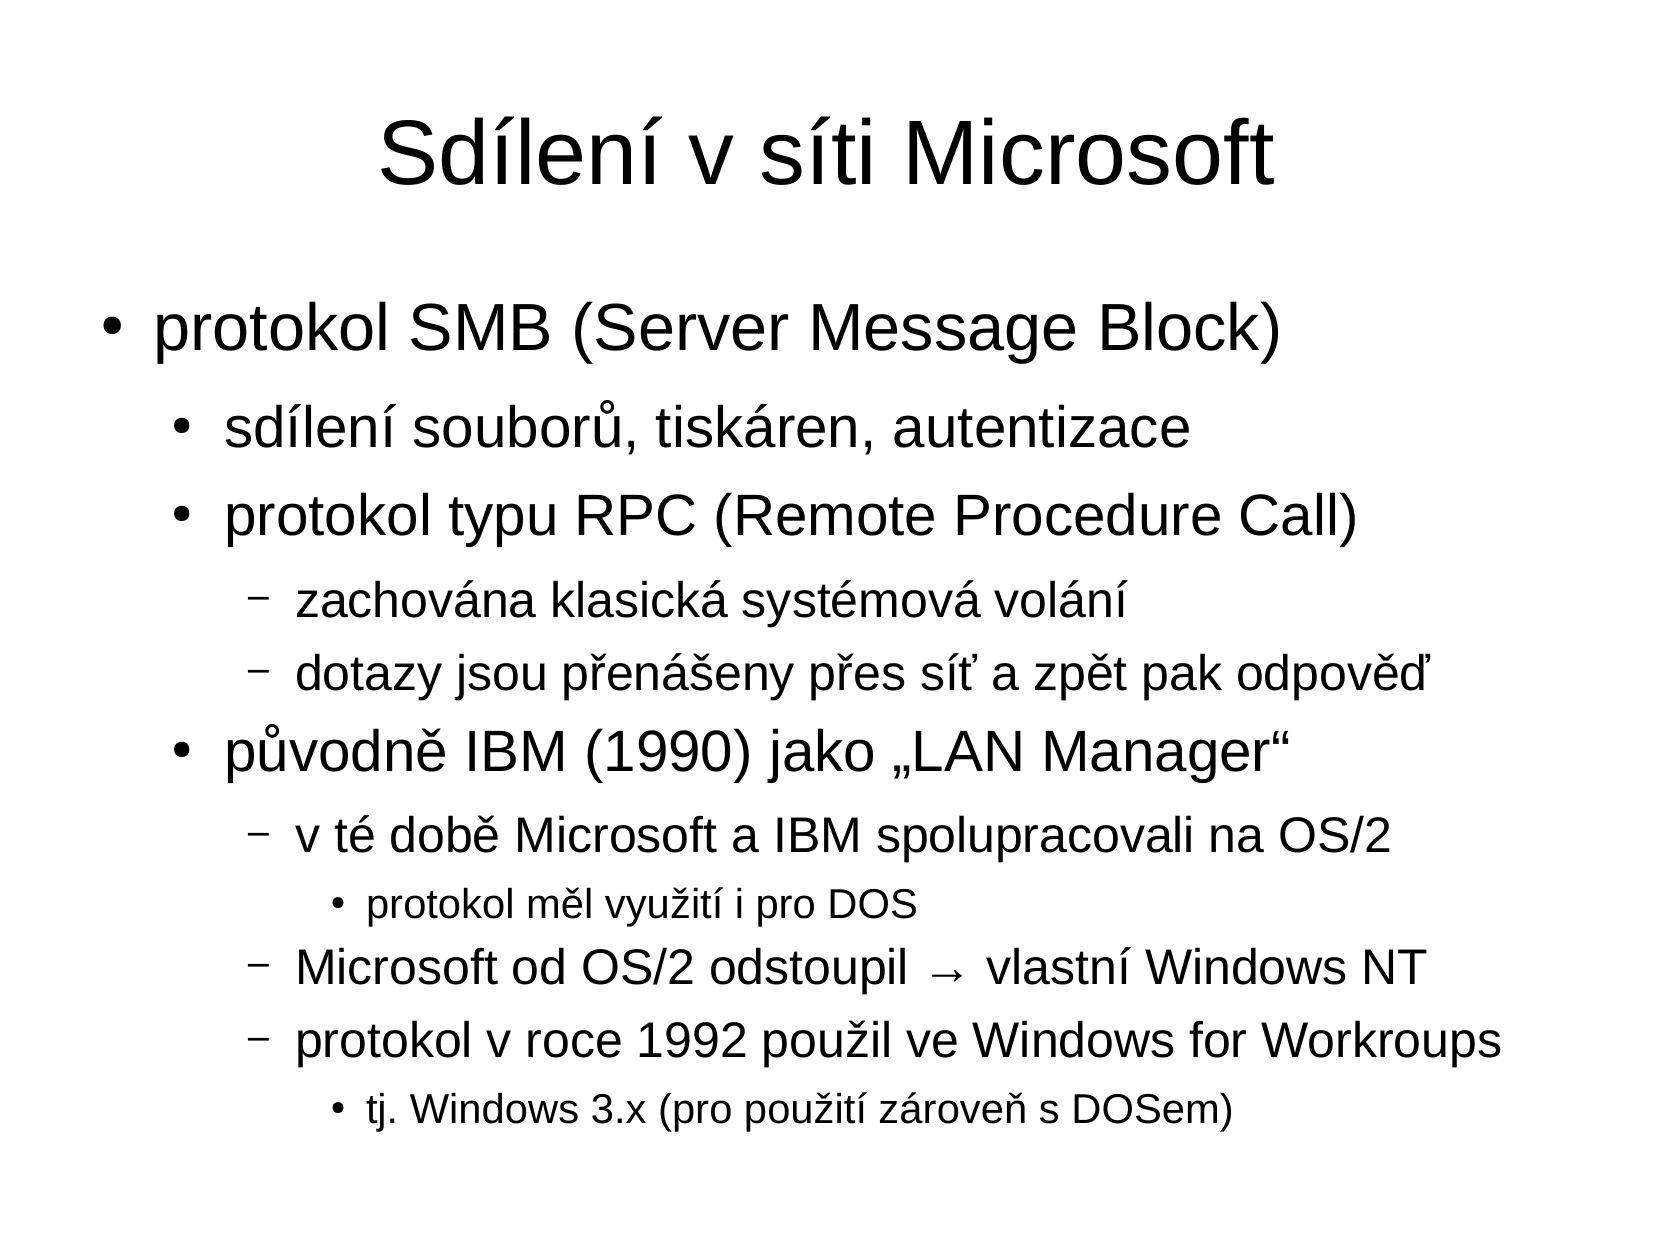

# Sdílení v síti Microsoft
protokol SMB (Server Message Block)
sdílení souborů, tiskáren, autentizace
protokol typu RPC (Remote Procedure Call)
zachována klasická systémová volání
dotazy jsou přenášeny přes síť a zpět pak odpověď
původně IBM (1990) jako „LAN Manager“
v té době Microsoft a IBM spolupracovali na OS/2
protokol měl využití i pro DOS
Microsoft od OS/2 odstoupil → vlastní Windows NT
protokol v roce 1992 použil ve Windows for Workroups
tj. Windows 3.x (pro použití zároveň s DOSem)